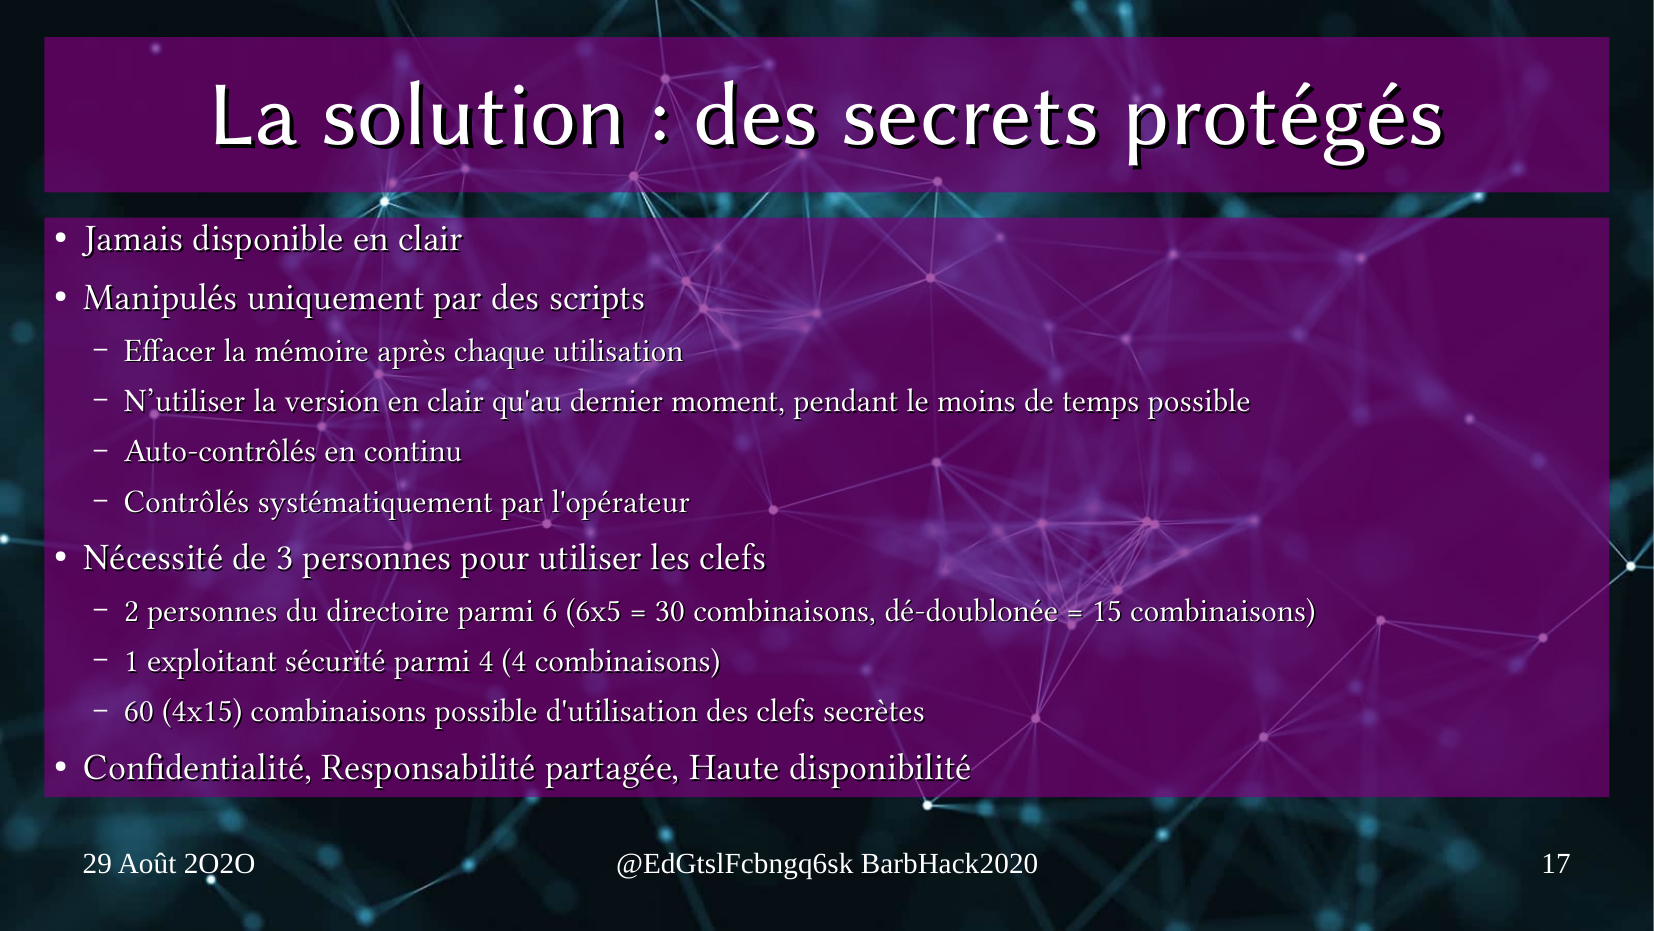

# La solution : des secrets protégés
Jamais disponible en clair
Manipulés uniquement par des scripts
Effacer la mémoire après chaque utilisation
N’utiliser la version en clair qu'au dernier moment, pendant le moins de temps possible
Auto-contrôlés en continu
Contrôlés systématiquement par l'opérateur
Nécessité de 3 personnes pour utiliser les clefs
2 personnes du directoire parmi 6 (6x5 = 30 combinaisons, dé-doublonée = 15 combinaisons)
1 exploitant sécurité parmi 4 (4 combinaisons)
60 (4x15) combinaisons possible d'utilisation des clefs secrètes
Confidentialité, Responsabilité partagée, Haute disponibilité
29 Août 2O2O
@EdGtslFcbngq6sk BarbHack2020
17